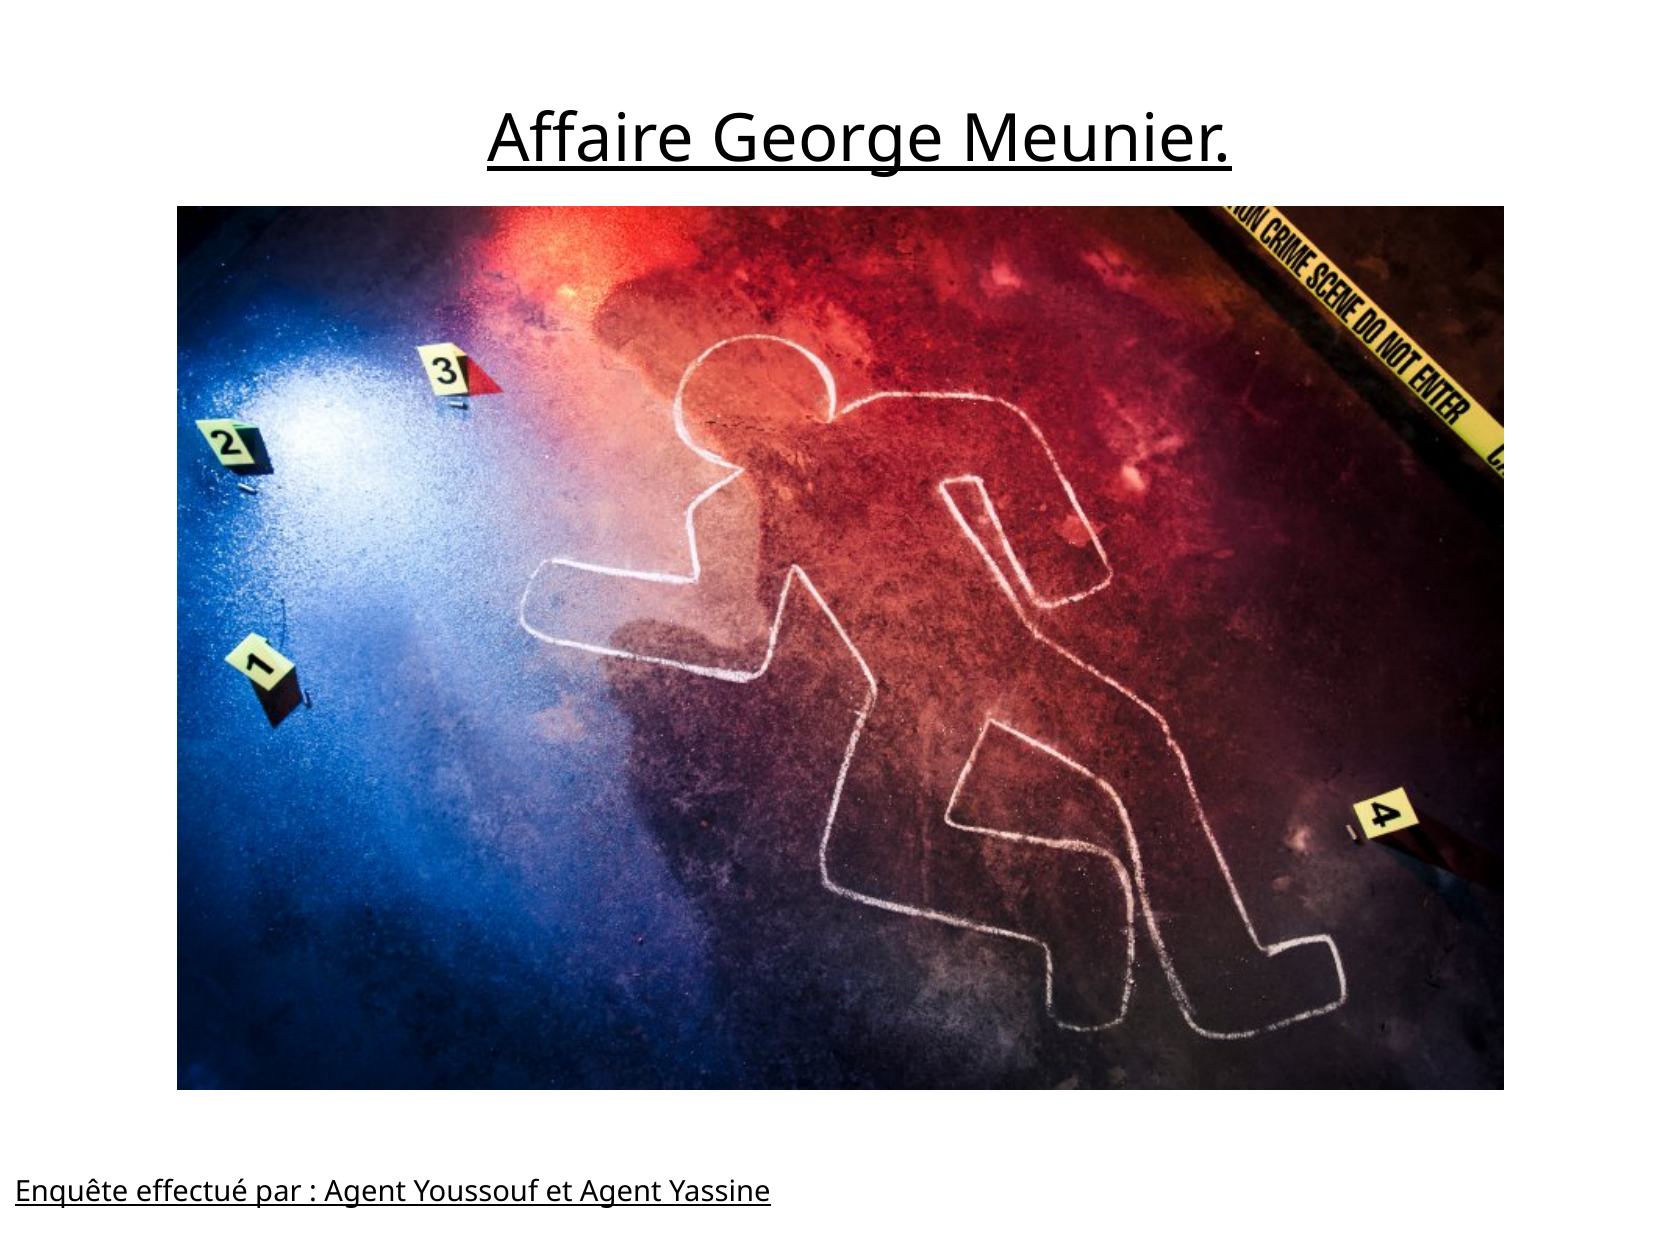

Affaire George Meunier.
Enquête effectué par : Agent Youssouf et Agent Yassine